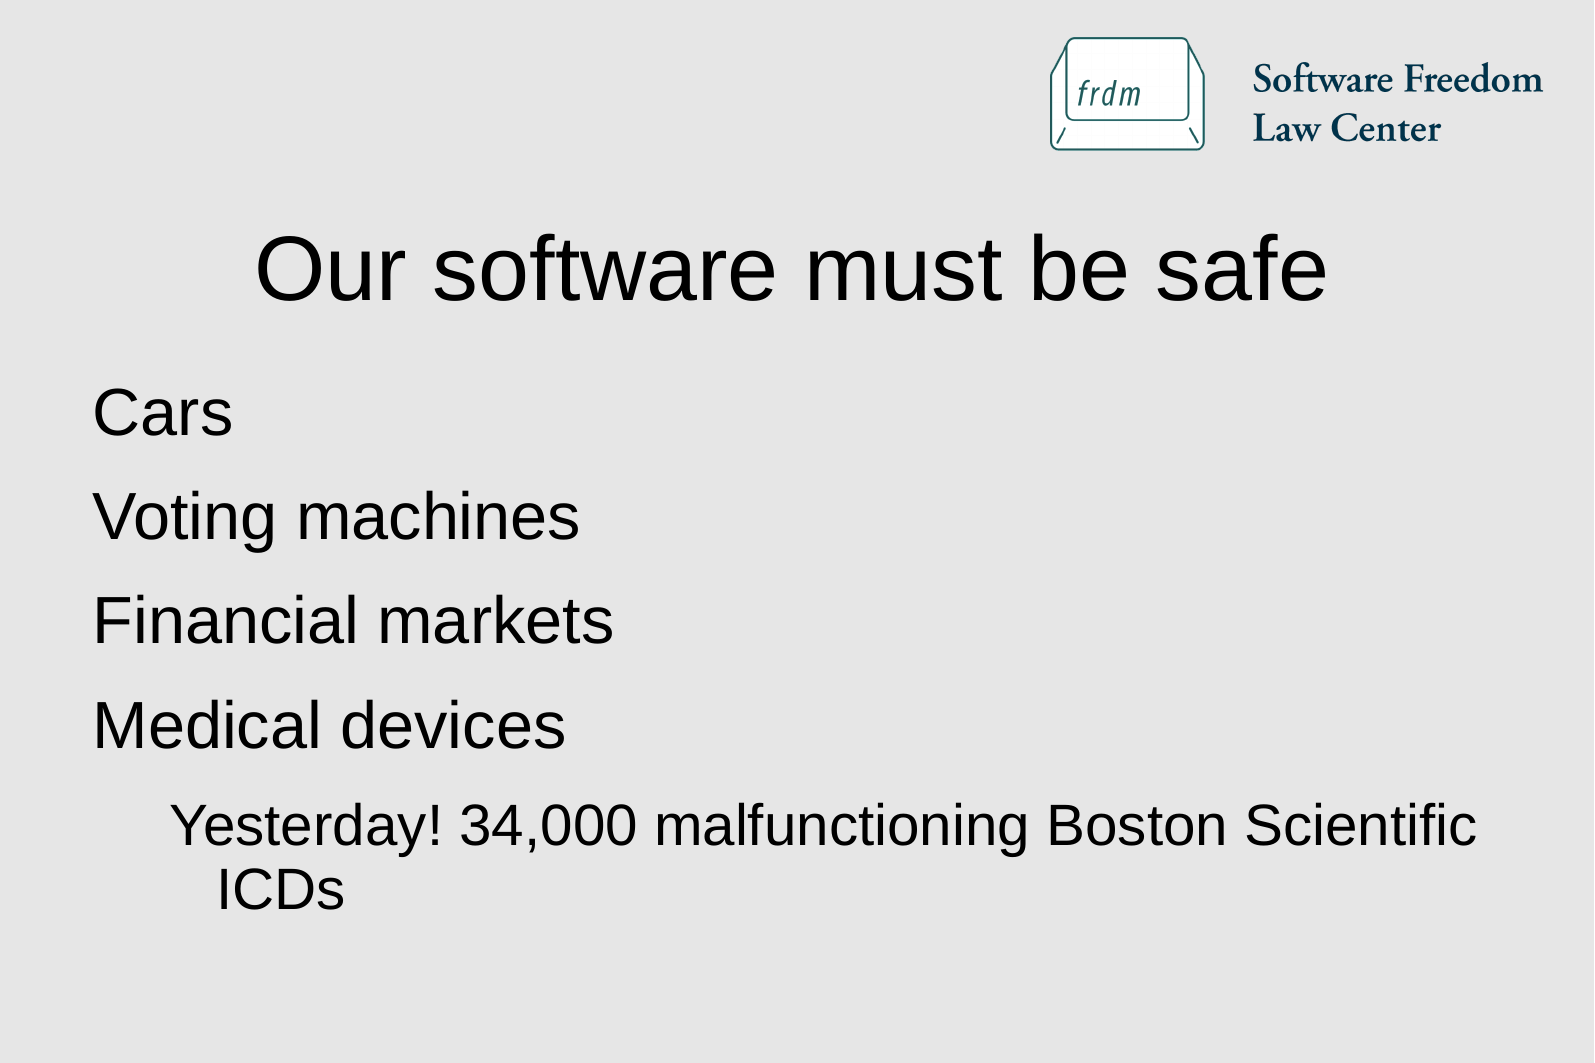

# Our software must be safe
Cars
Voting machines
Financial markets
Medical devices
Yesterday! 34,000 malfunctioning Boston Scientific ICDs